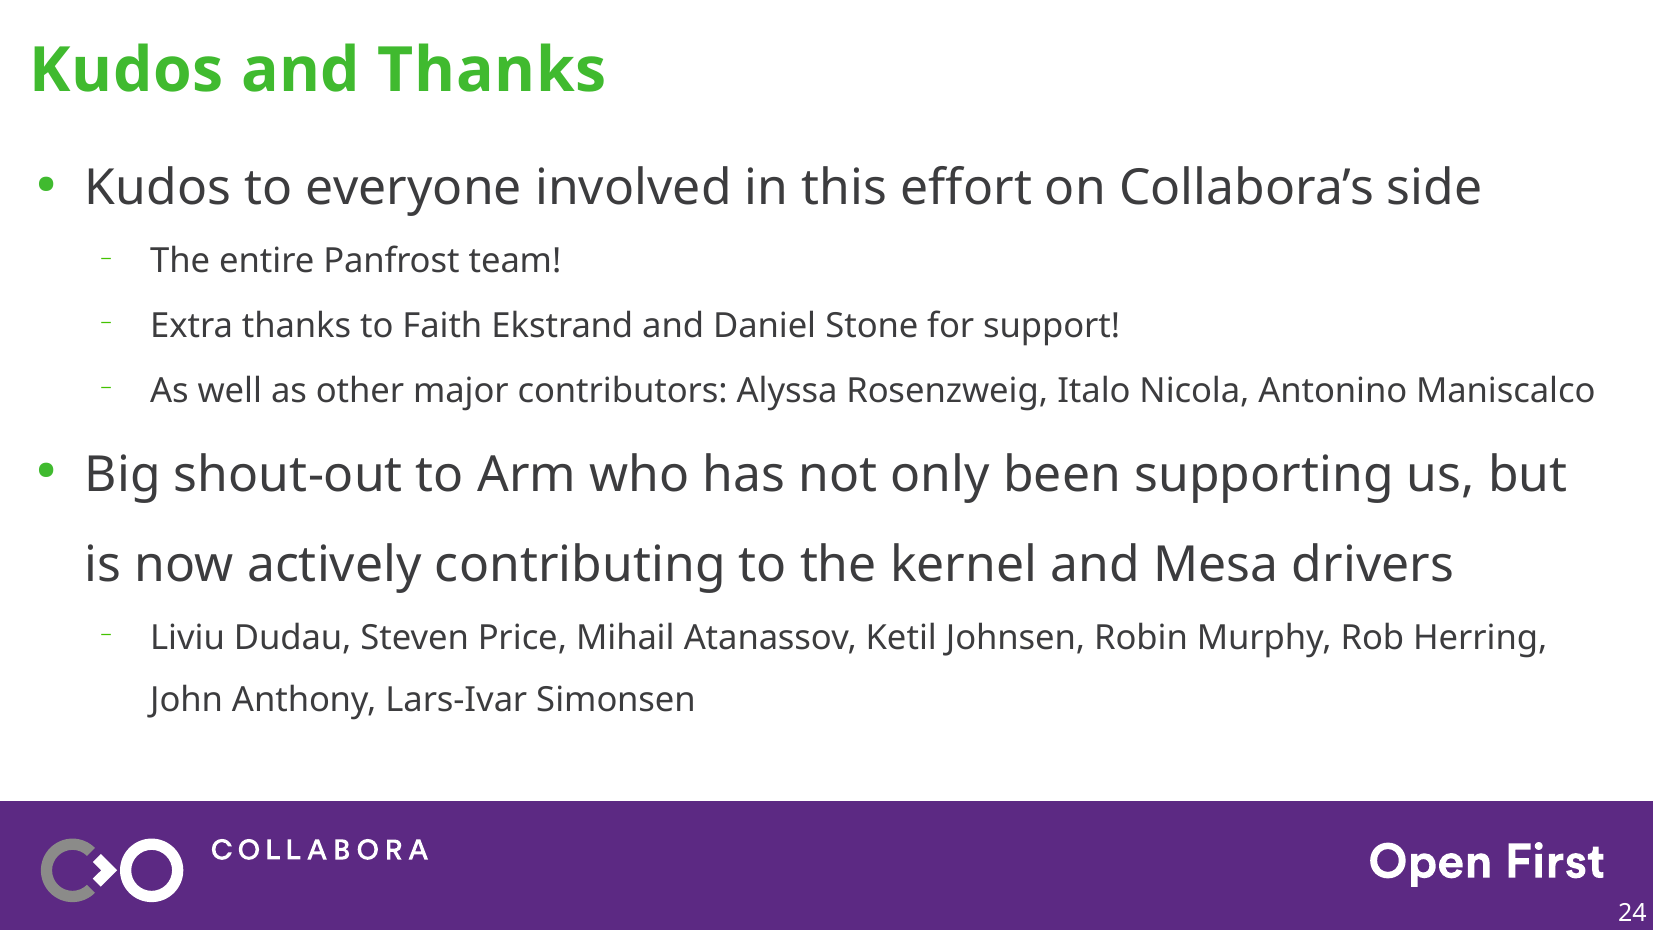

# Kudos and Thanks
Kudos to everyone involved in this effort on Collabora’s side
The entire Panfrost team!
Extra thanks to Faith Ekstrand and Daniel Stone for support!
As well as other major contributors: Alyssa Rosenzweig, Italo Nicola, Antonino Maniscalco
Big shout-out to Arm who has not only been supporting us, but is now actively contributing to the kernel and Mesa drivers
Liviu Dudau, Steven Price, Mihail Atanassov, Ketil Johnsen, Robin Murphy, Rob Herring, John Anthony, Lars-Ivar Simonsen